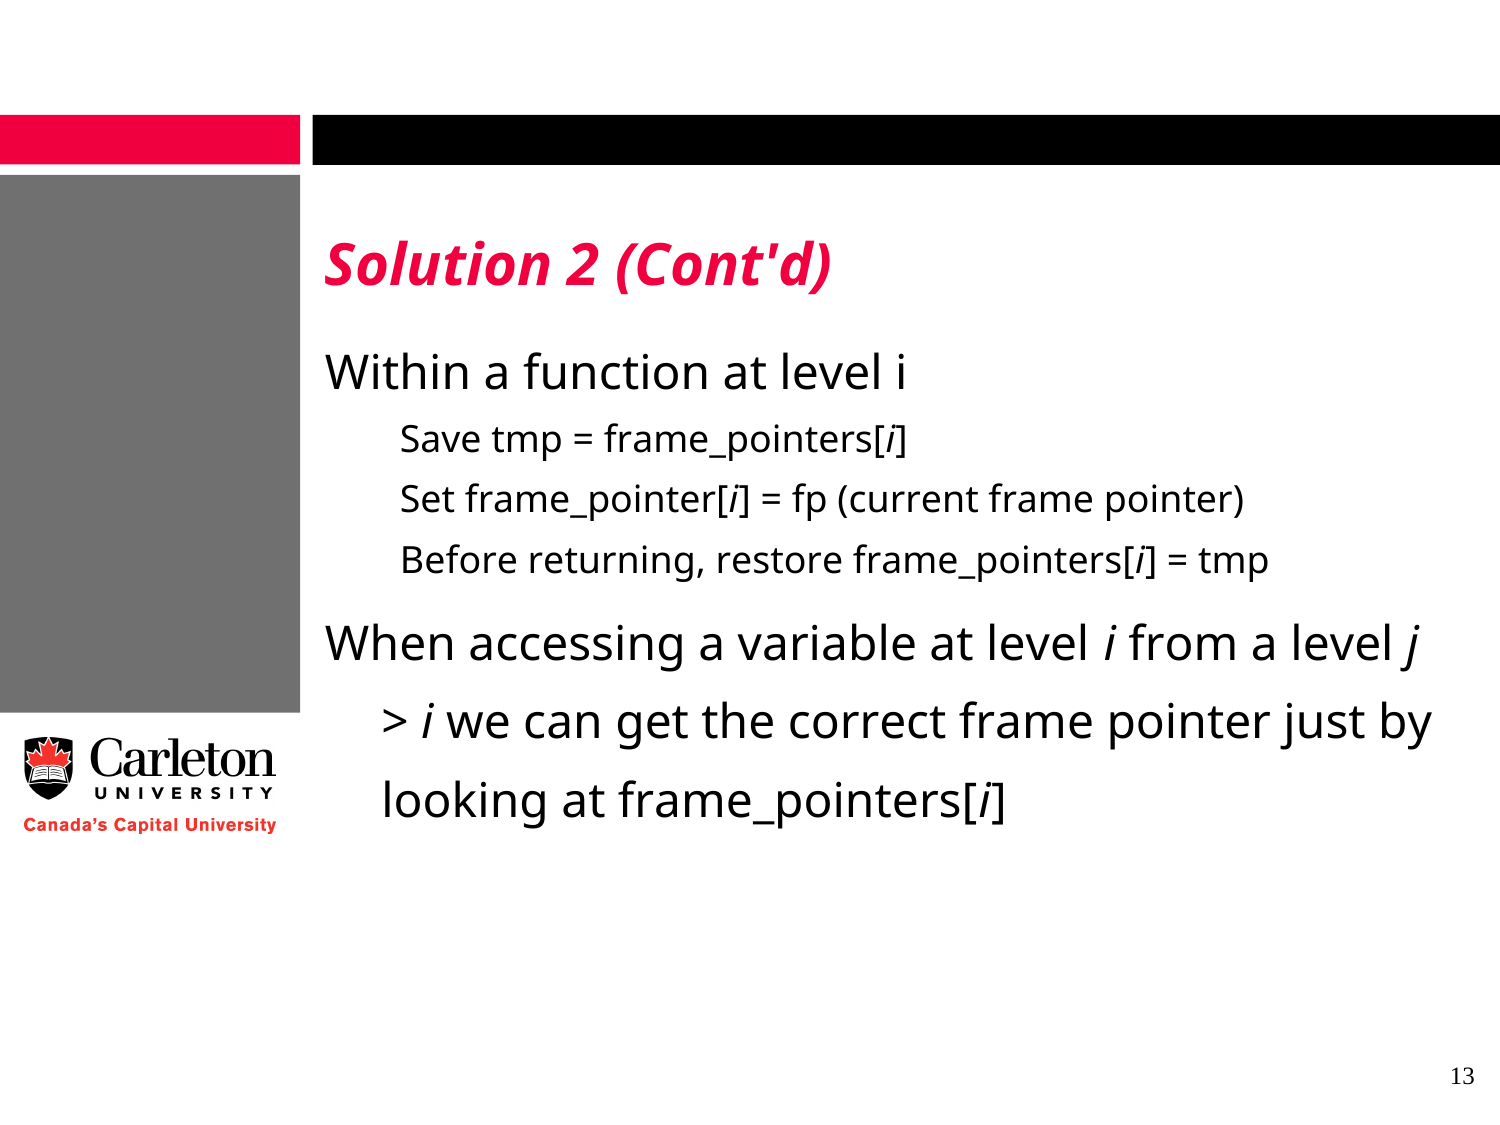

# Solution 2 (Cont'd)
Within a function at level i
Save tmp = frame_pointers[i]
Set frame_pointer[i] = fp (current frame pointer)
Before returning, restore frame_pointers[i] = tmp
When accessing a variable at level i from a level j > i we can get the correct frame pointer just by looking at frame_pointers[i]
13